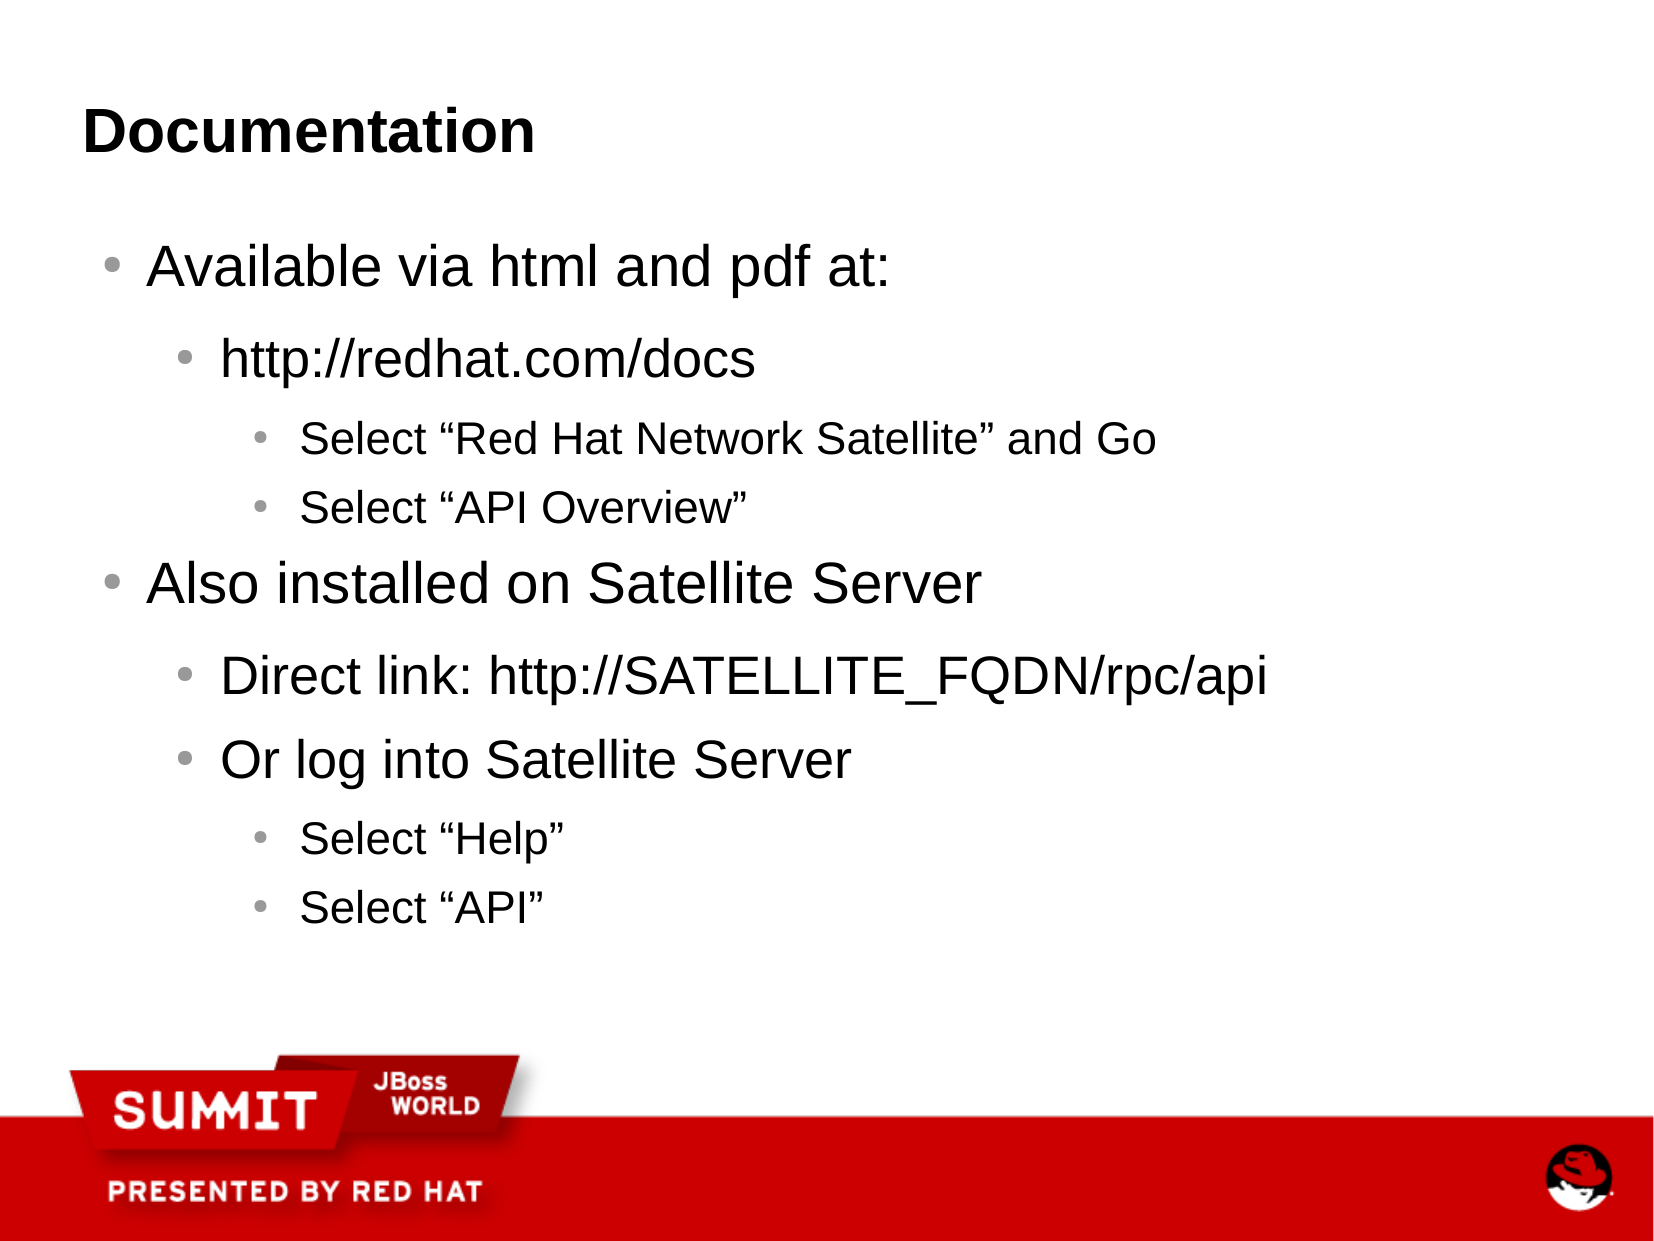

# Documentation
Available via html and pdf at:
http://redhat.com/docs
Select “Red Hat Network Satellite” and Go
Select “API Overview”
Also installed on Satellite Server
Direct link: http://SATELLITE_FQDN/rpc/api
Or log into Satellite Server
Select “Help”
Select “API”